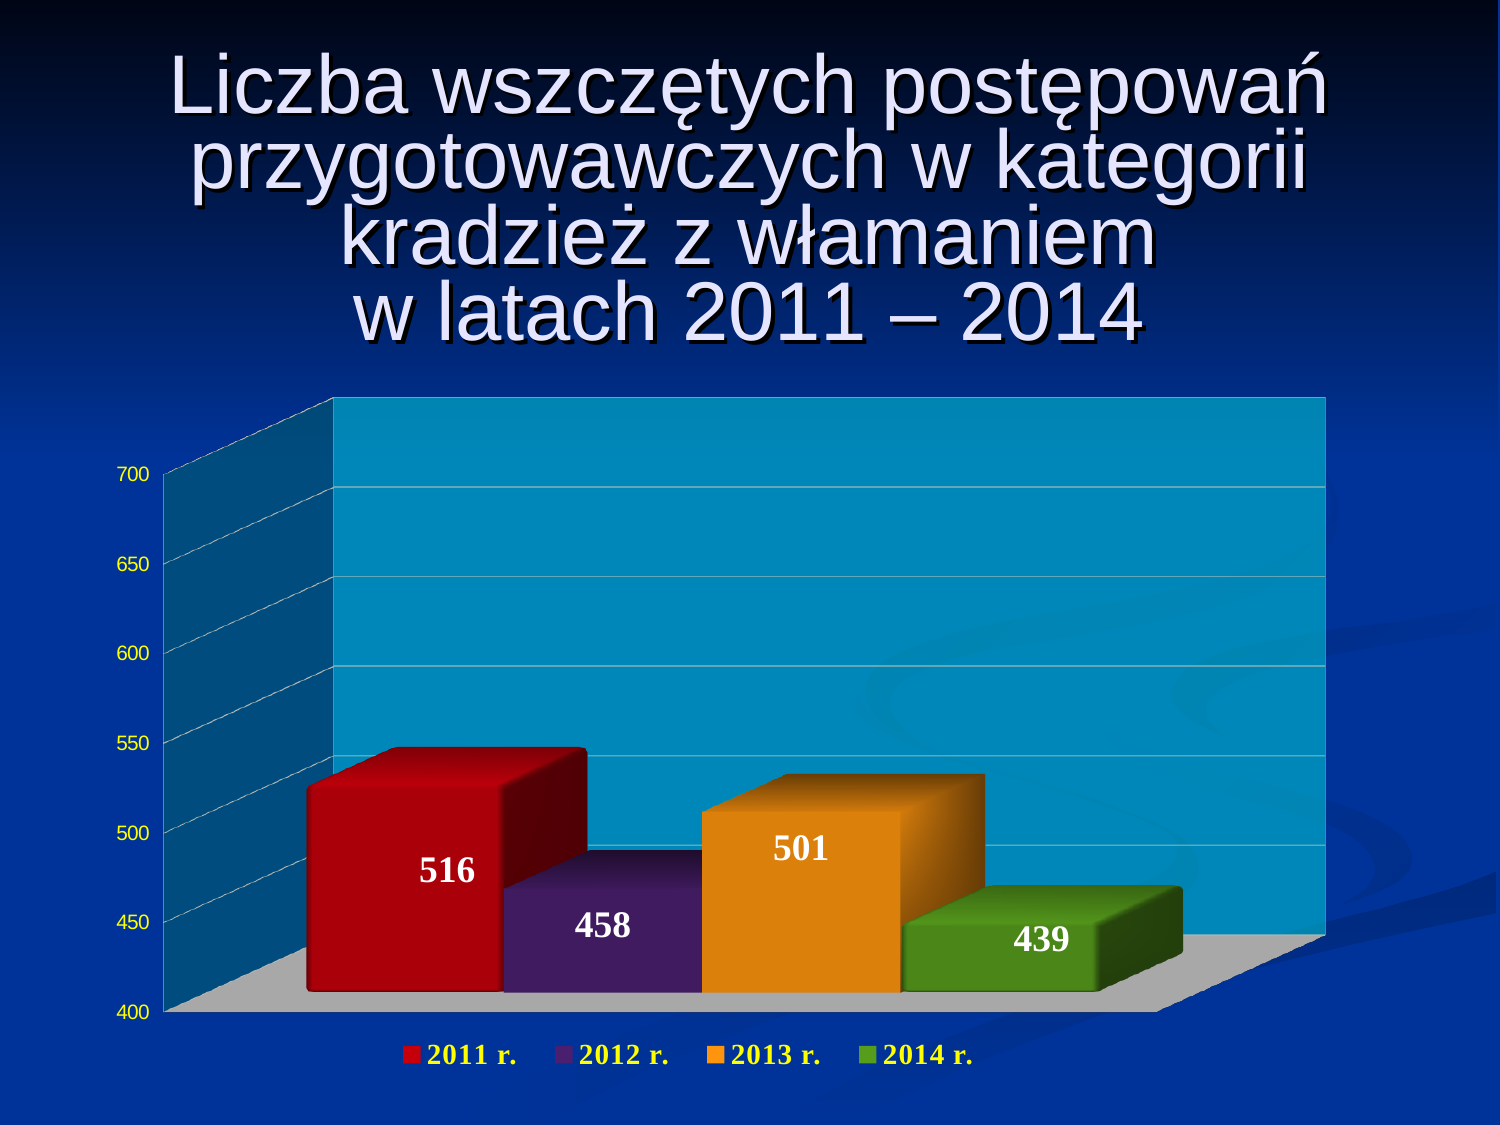

# Liczba wszczętych postępowań przygotowawczych w kategorii kradzież z włamaniem w latach 2011 – 2014
[unsupported chart]